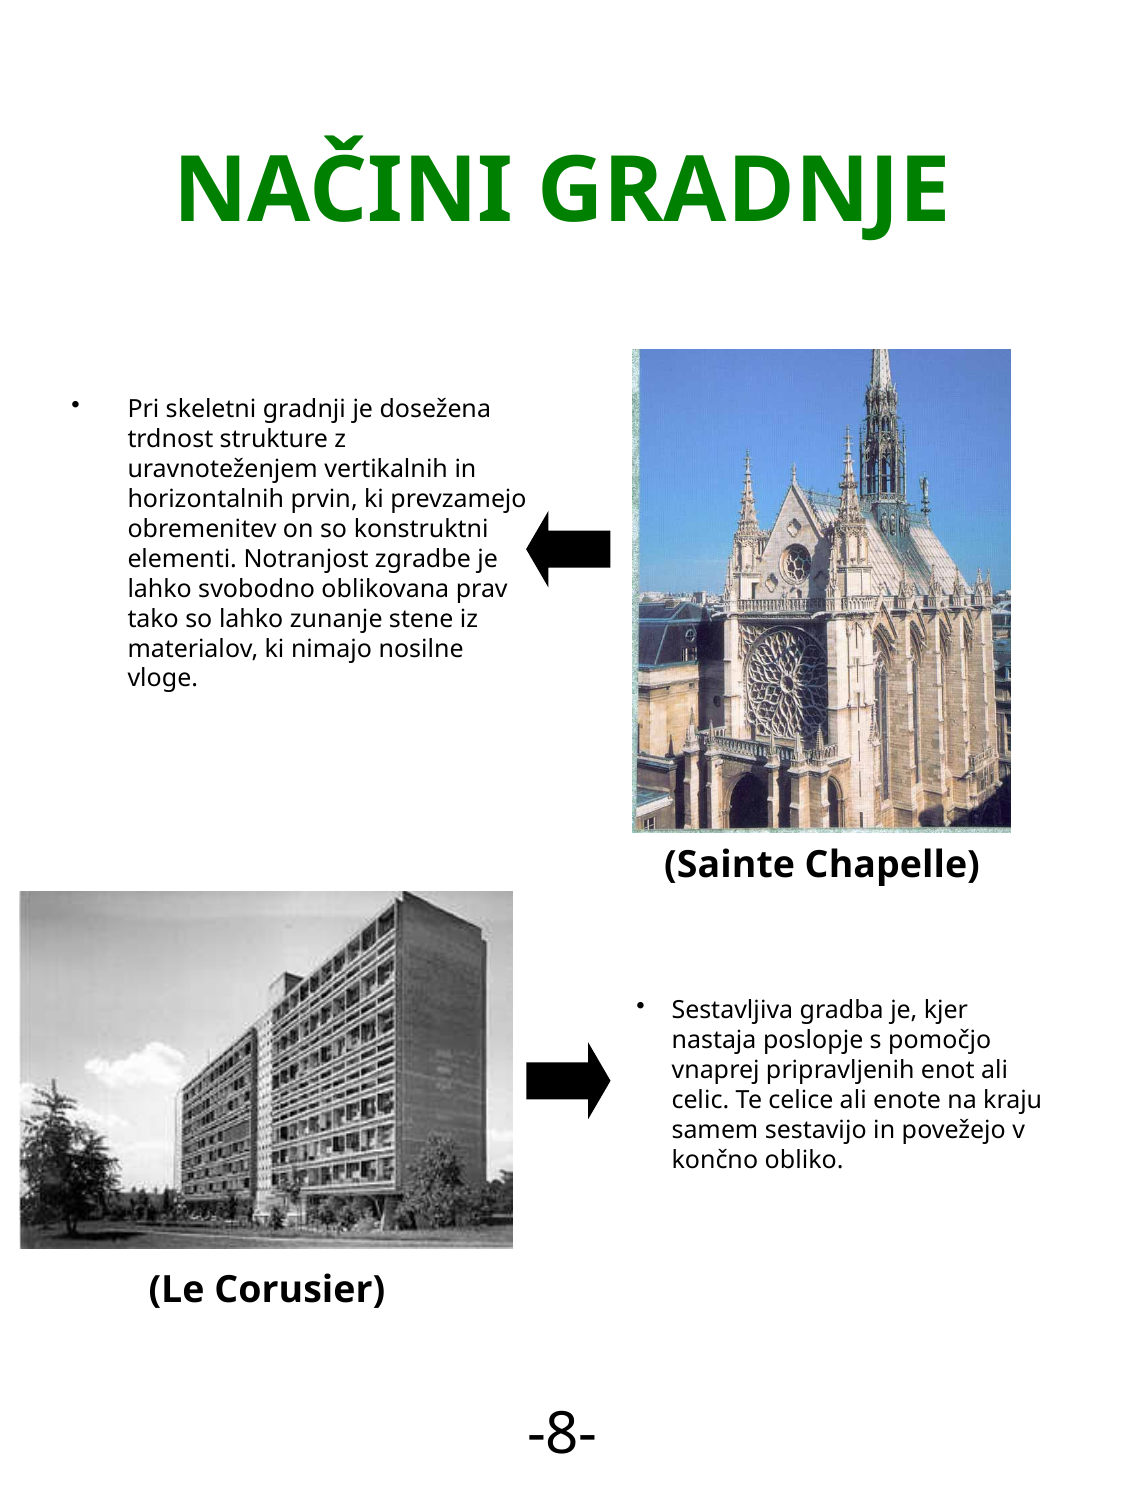

# NAČINI GRADNJE
Pri skeletni gradnji je dosežena trdnost strukture z uravnoteženjem vertikalnih in horizontalnih prvin, ki prevzamejo obremenitev on so konstruktni elementi. Notranjost zgradbe je lahko svobodno oblikovana prav tako so lahko zunanje stene iz materialov, ki nimajo nosilne vloge.
(Sainte Chapelle)
Sestavljiva gradba je, kjer nastaja poslopje s pomočjo vnaprej pripravljenih enot ali celic. Te celice ali enote na kraju samem sestavijo in povežejo v končno obliko.
(Le Corusier)
-8-